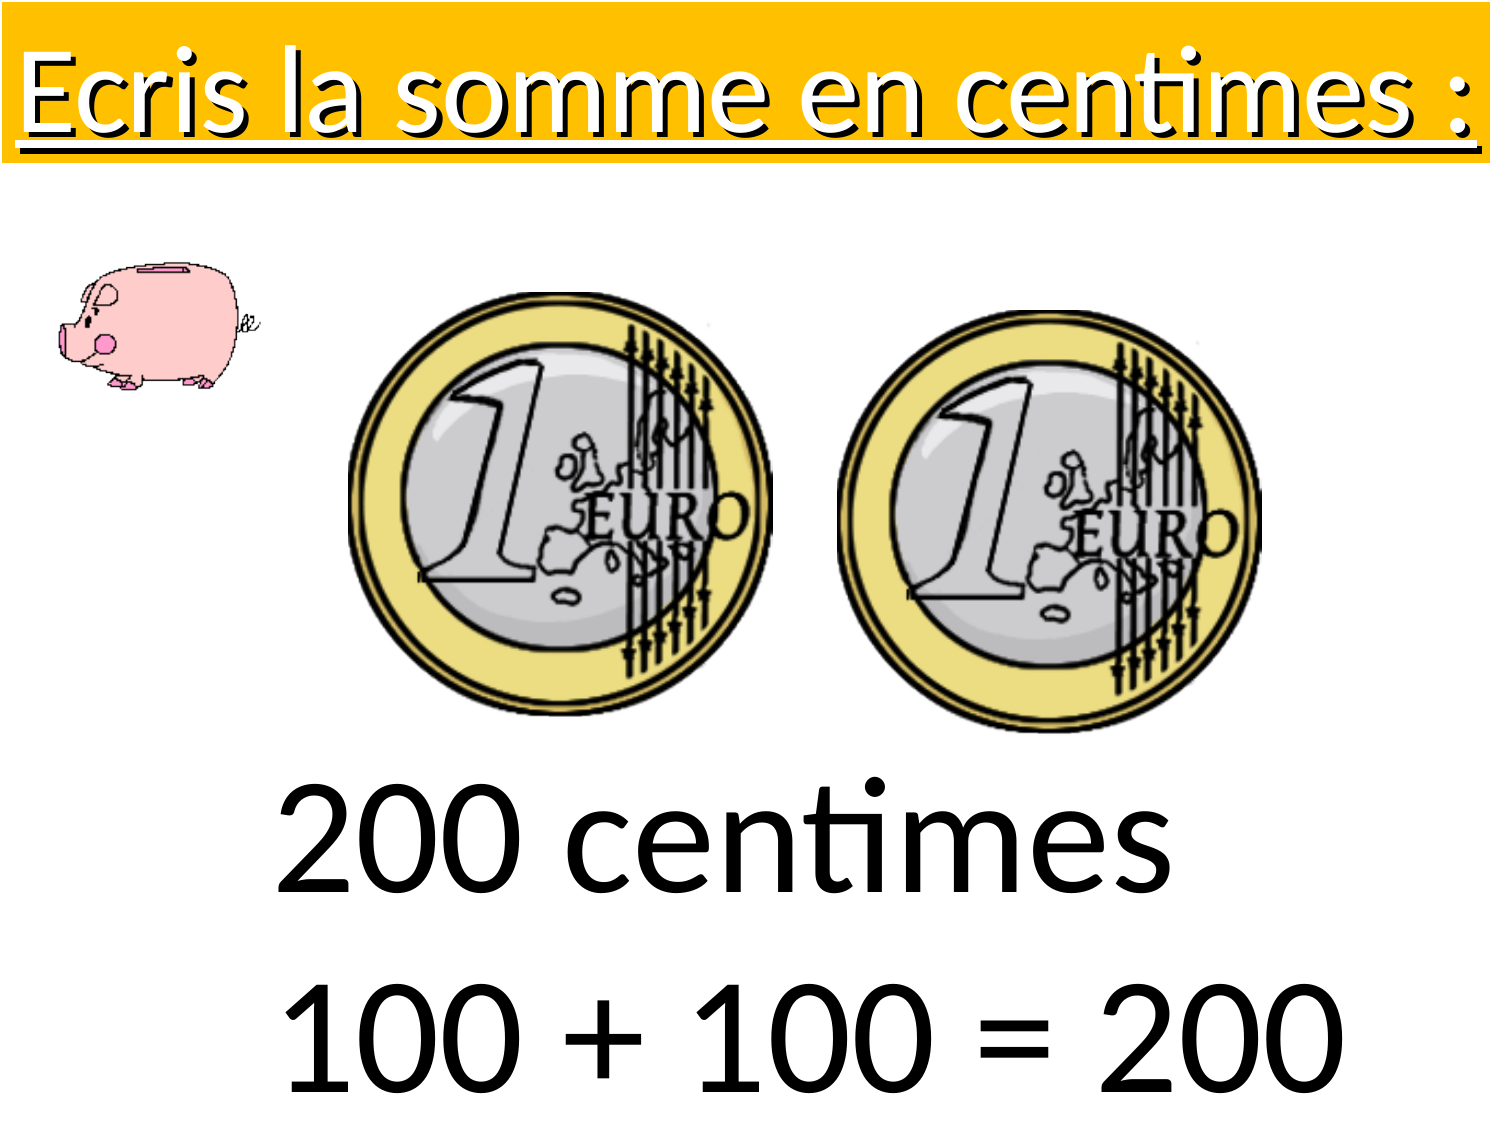

Ecris la somme en centimes :
200 centimes
100 + 100 = 200